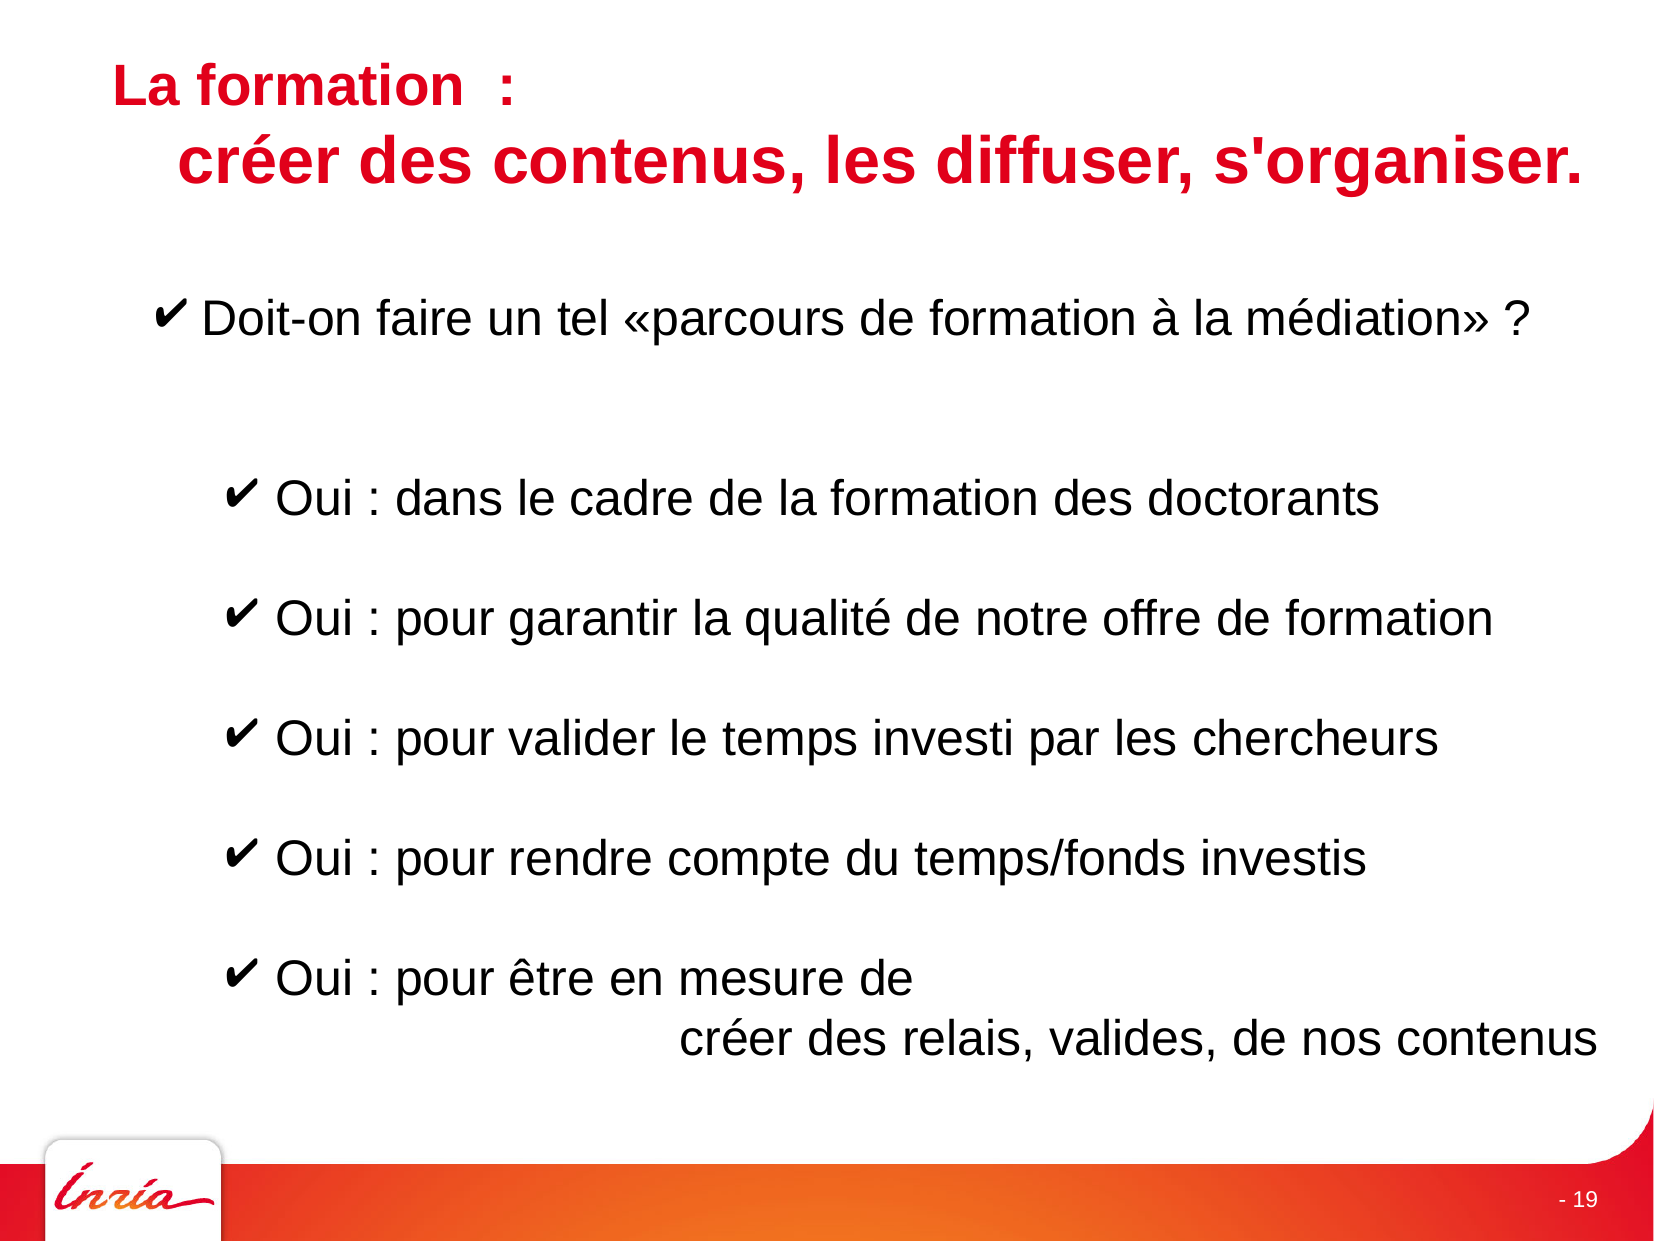

# La formation  : créer des contenus, les diffuser, s'organiser.
 Doit-on faire un tel «parcours de formation à la médiation» ?
 Oui : dans le cadre de la formation des doctorants
 Oui : pour garantir la qualité de notre offre de formation
 Oui : pour valider le temps investi par les chercheurs
 Oui : pour rendre compte du temps/fonds investis
 Oui : pour être en mesure de
 créer des relais, valides, de nos contenus